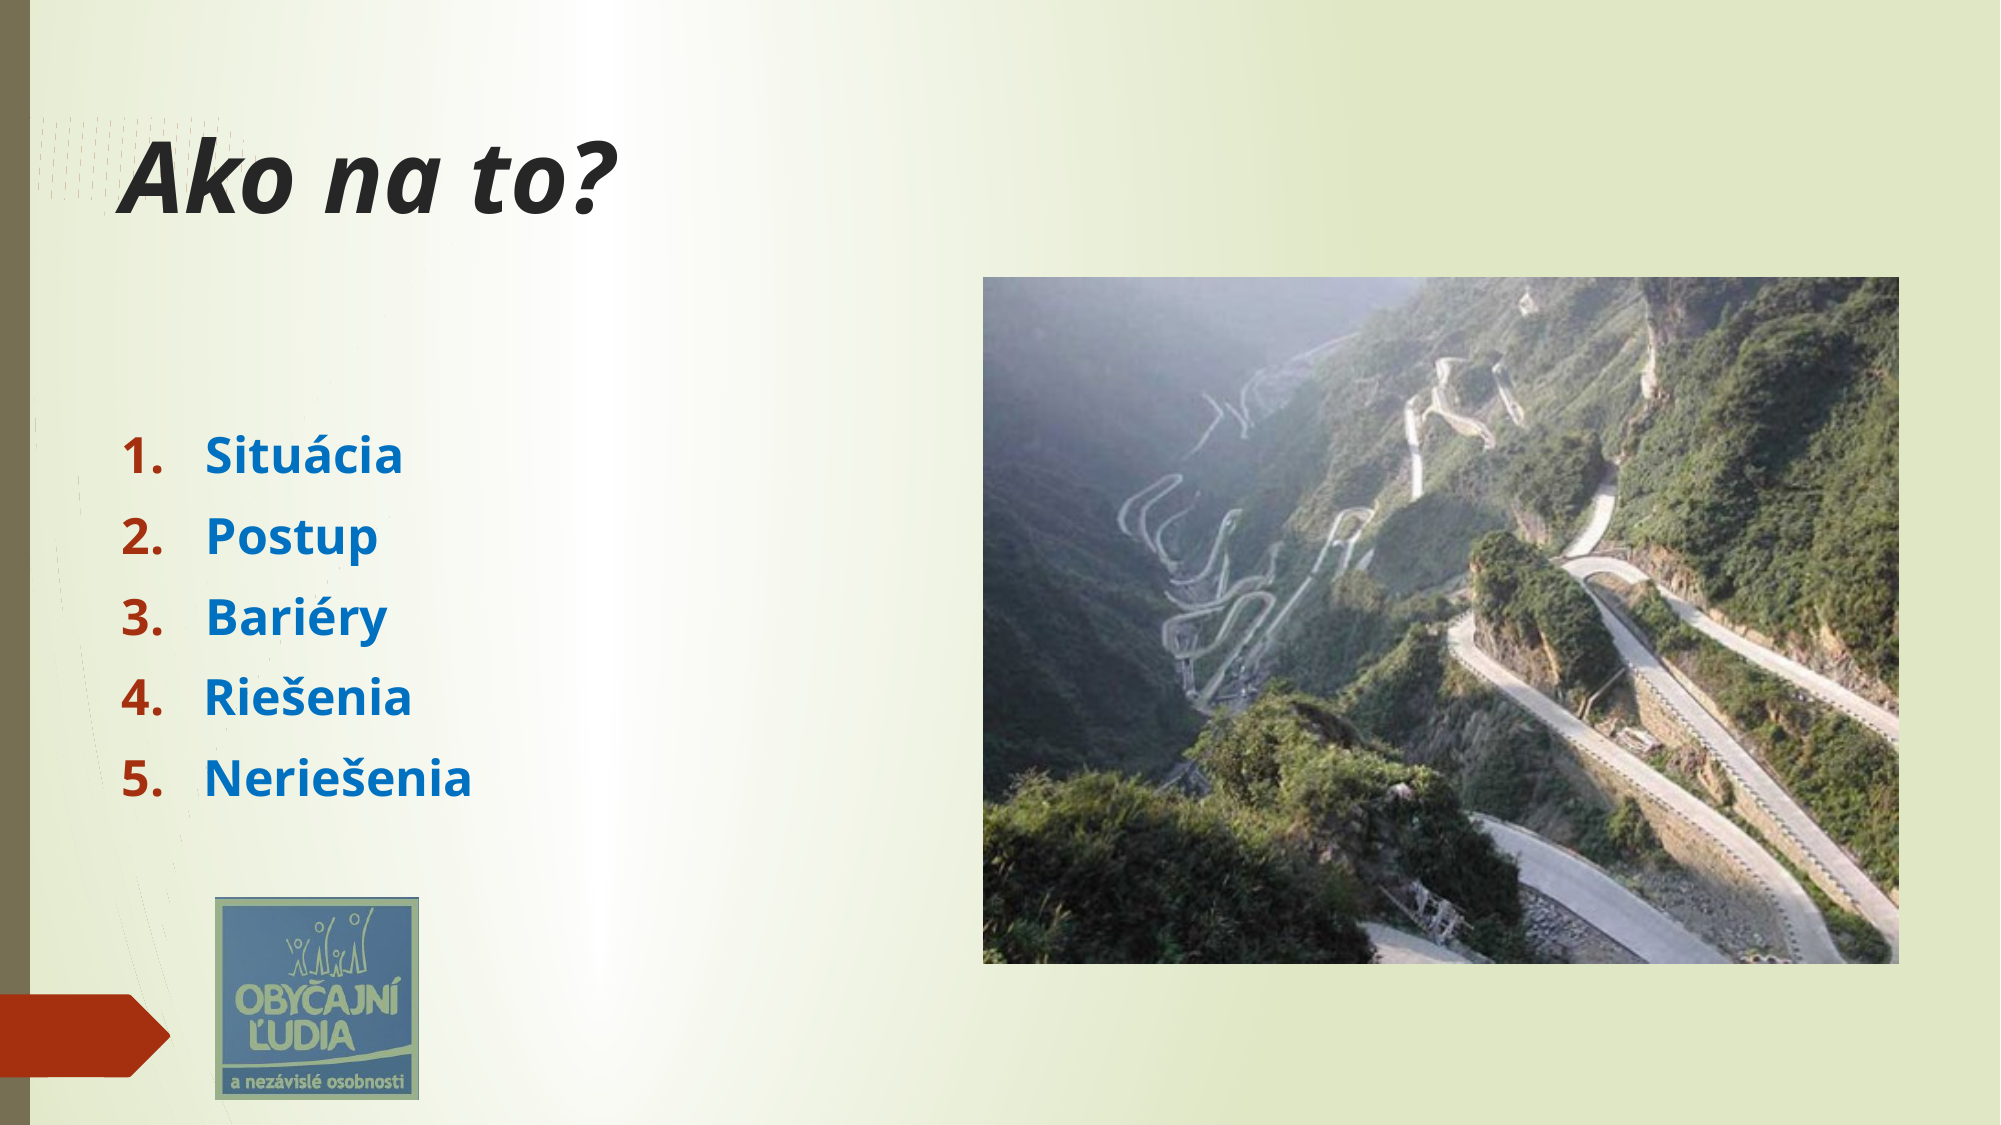

# Ako na to?
Situácia
Postup
Bariéry
 Riešenia
 Neriešenia